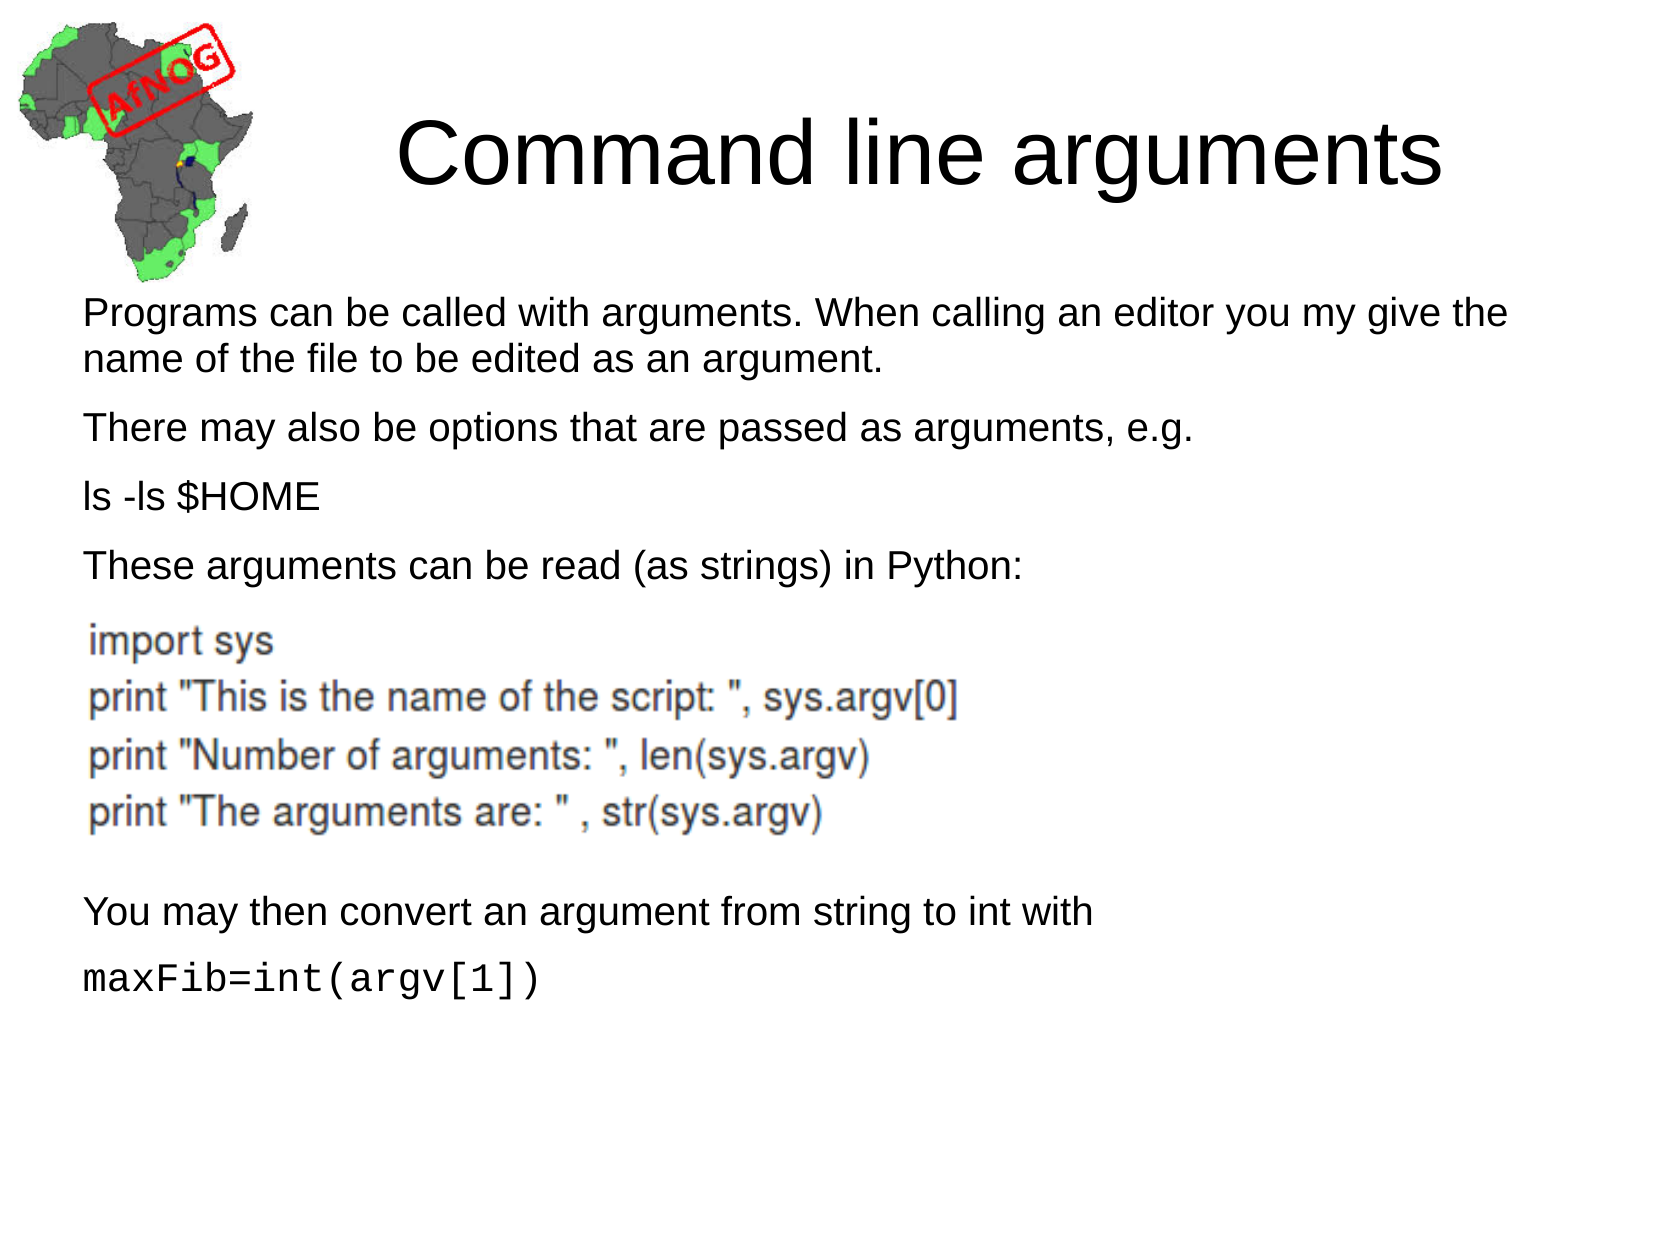

# Command line arguments
Programs can be called with arguments. When calling an editor you my give the name of the file to be edited as an argument.
There may also be options that are passed as arguments, e.g.
ls -ls $HOME
These arguments can be read (as strings) in Python:
You may then convert an argument from string to int with
maxFib=int(argv[1])